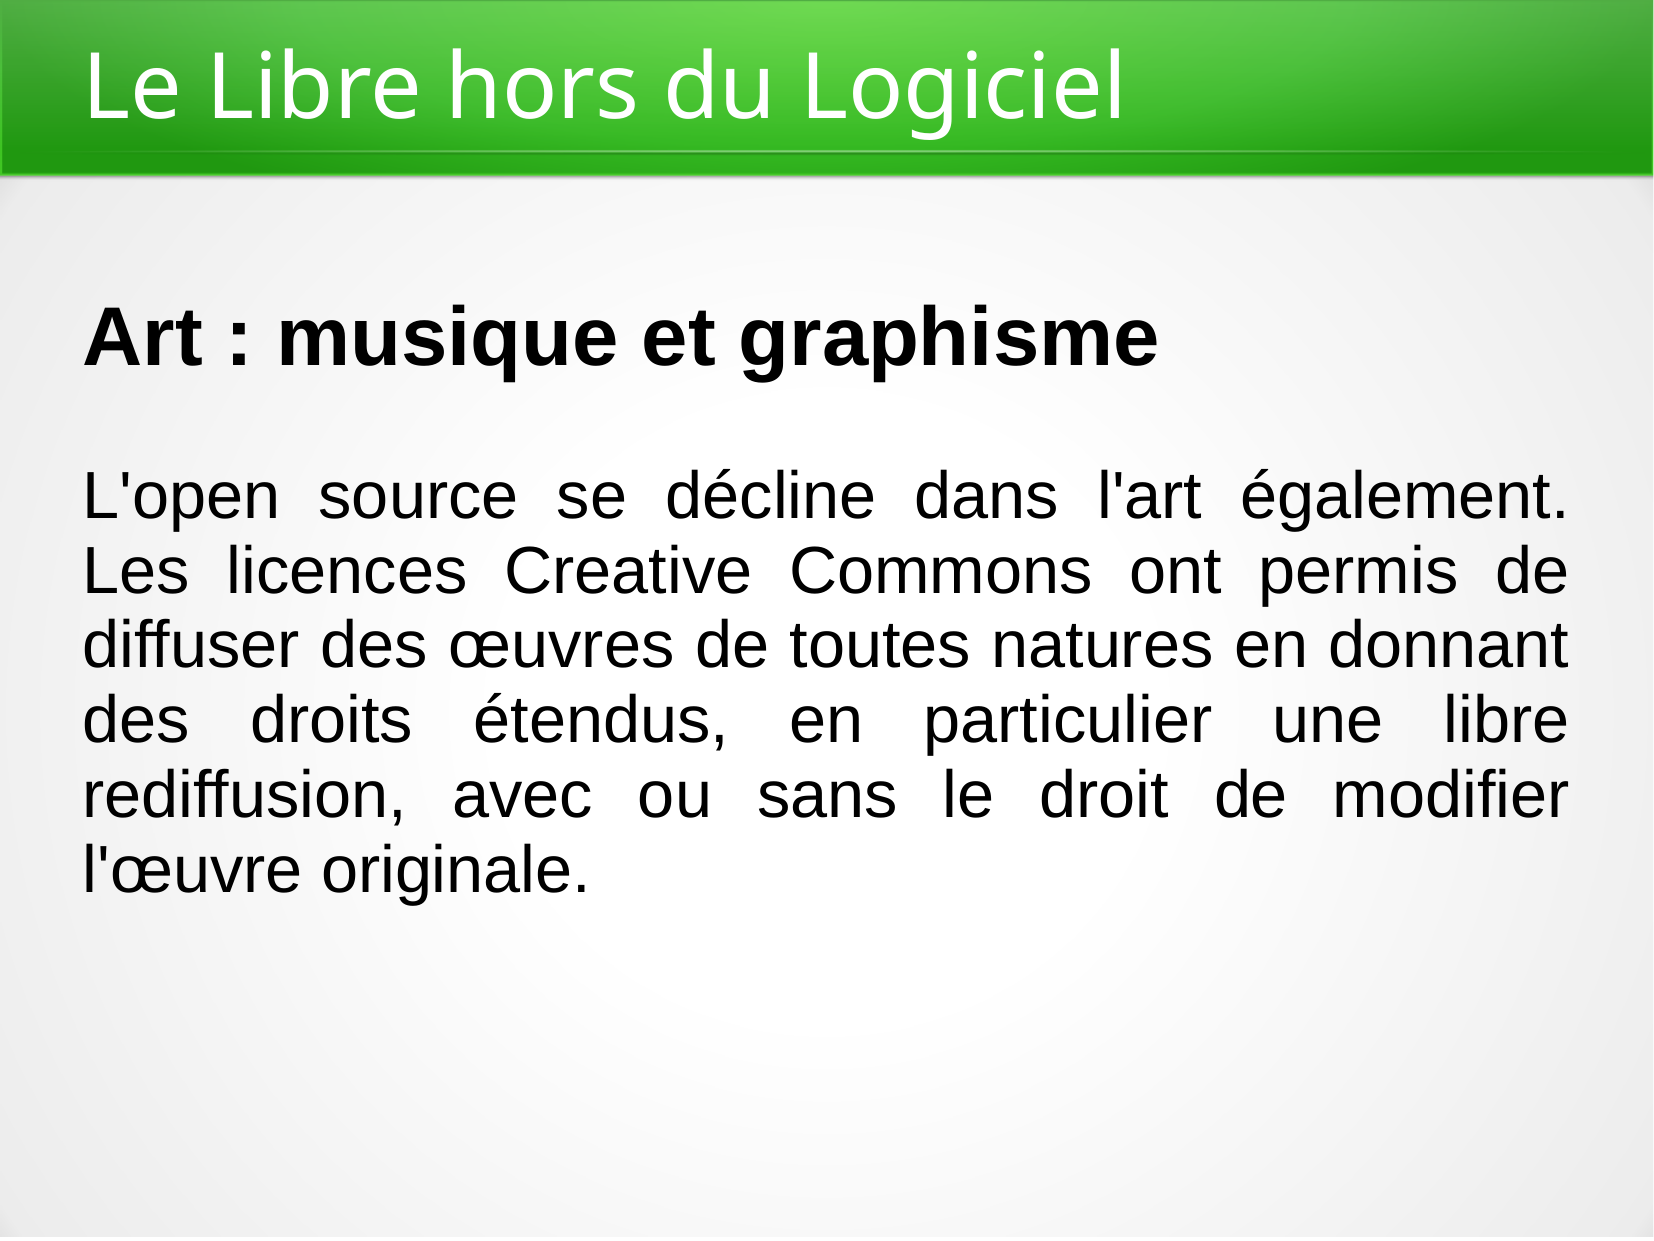

# Le Libre hors du Logiciel
Art : musique et graphisme
L'open source se décline dans l'art également. Les licences Creative Commons ont permis de diffuser des œuvres de toutes natures en donnant des droits étendus, en particulier une libre rediffusion, avec ou sans le droit de modifier l'œuvre originale.